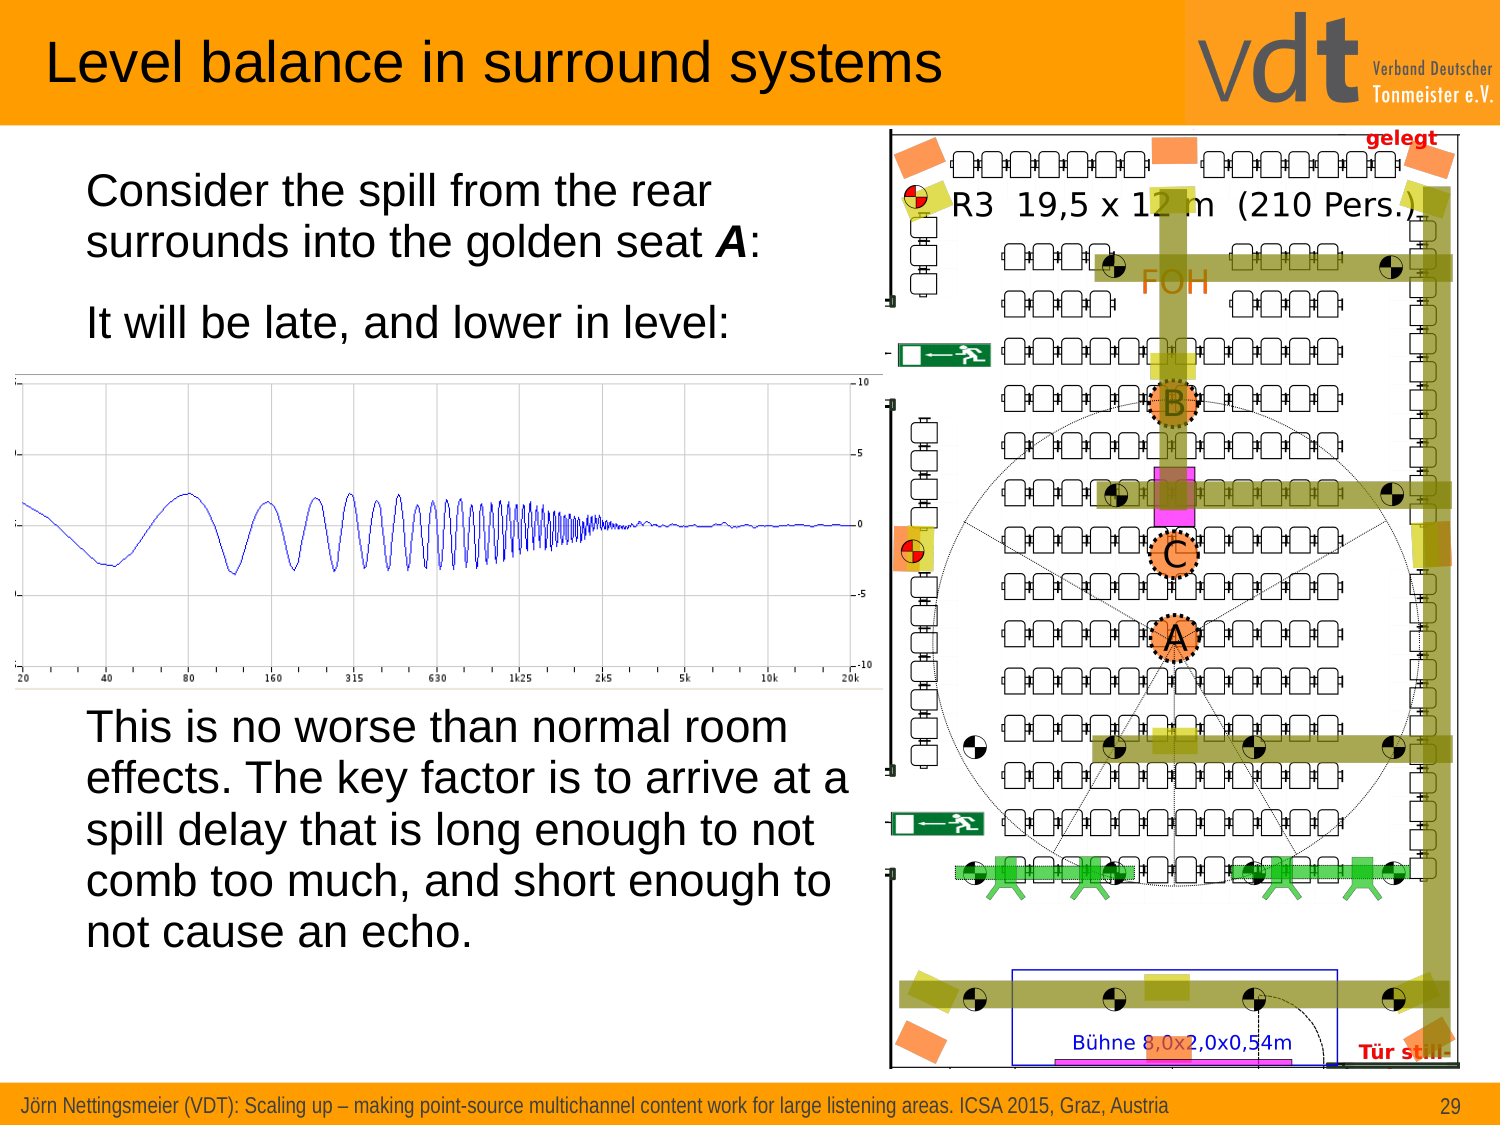

# Level balance in surround systems
Consider the spill from the rear surrounds into the golden seat A:
It will be late, and lower in level:
This is no worse than normal room effects. The key factor is to arrive at a spill delay that is long enough to not comb too much, and short enough to not cause an echo.